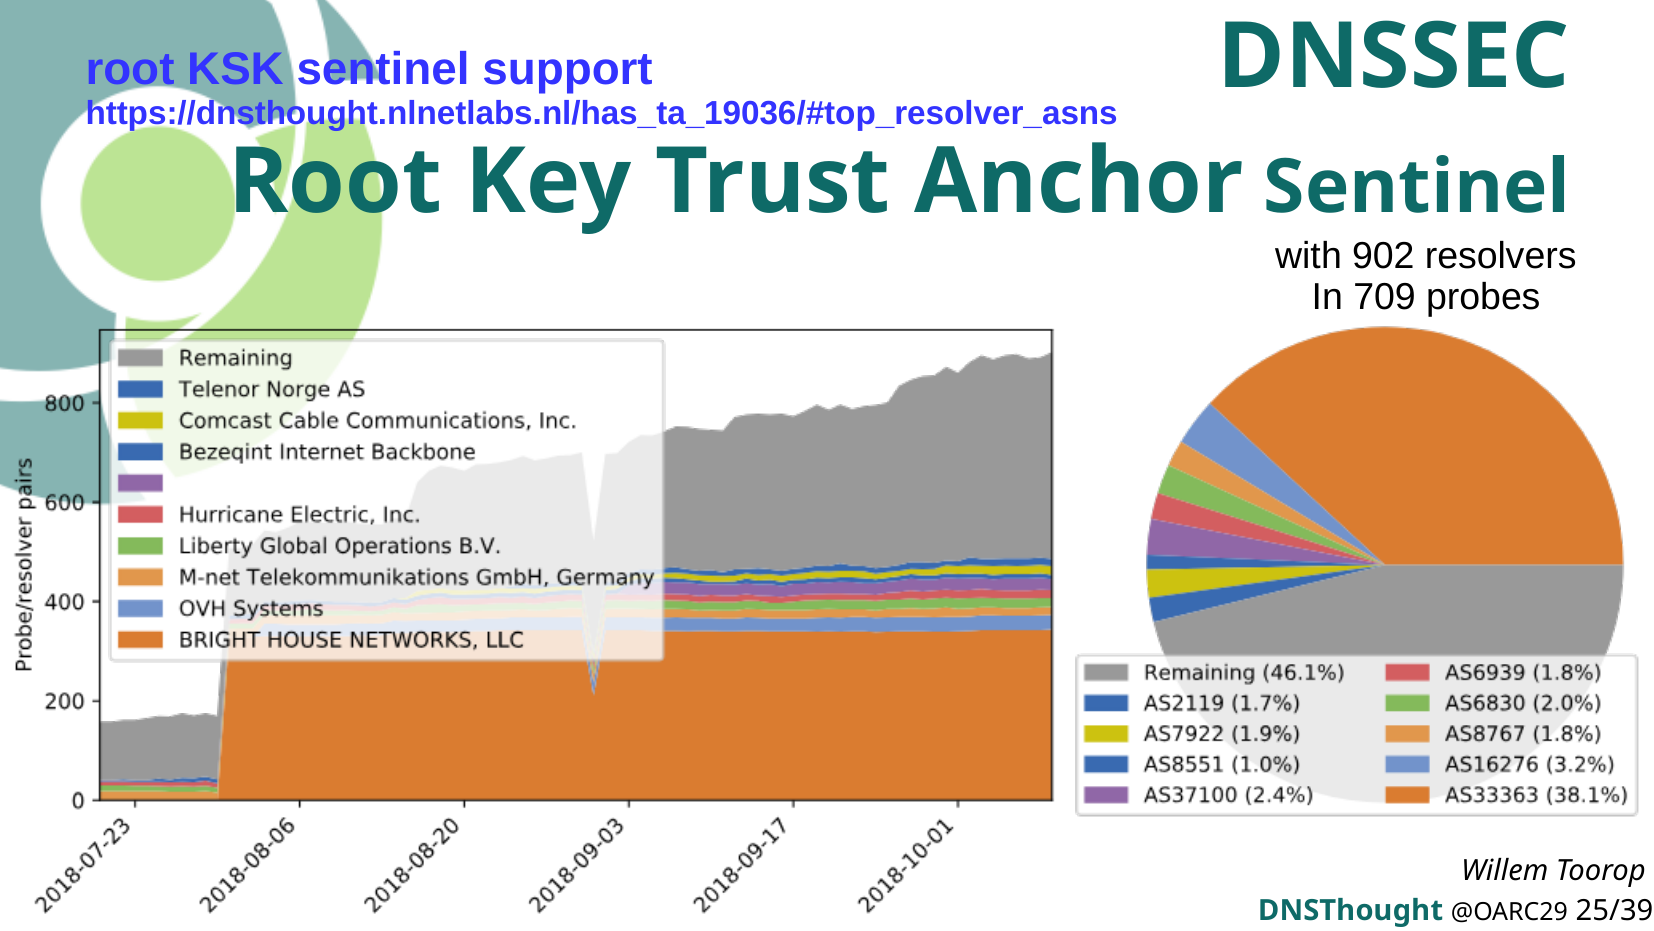

# DNSSEC Root Key Trust Anchor Sentinel
root KSK sentinel support
https://dnsthought.nlnetlabs.nl/has_ta_19036/#top_resolver_asns
with 902 resolvers
In 709 probes
25